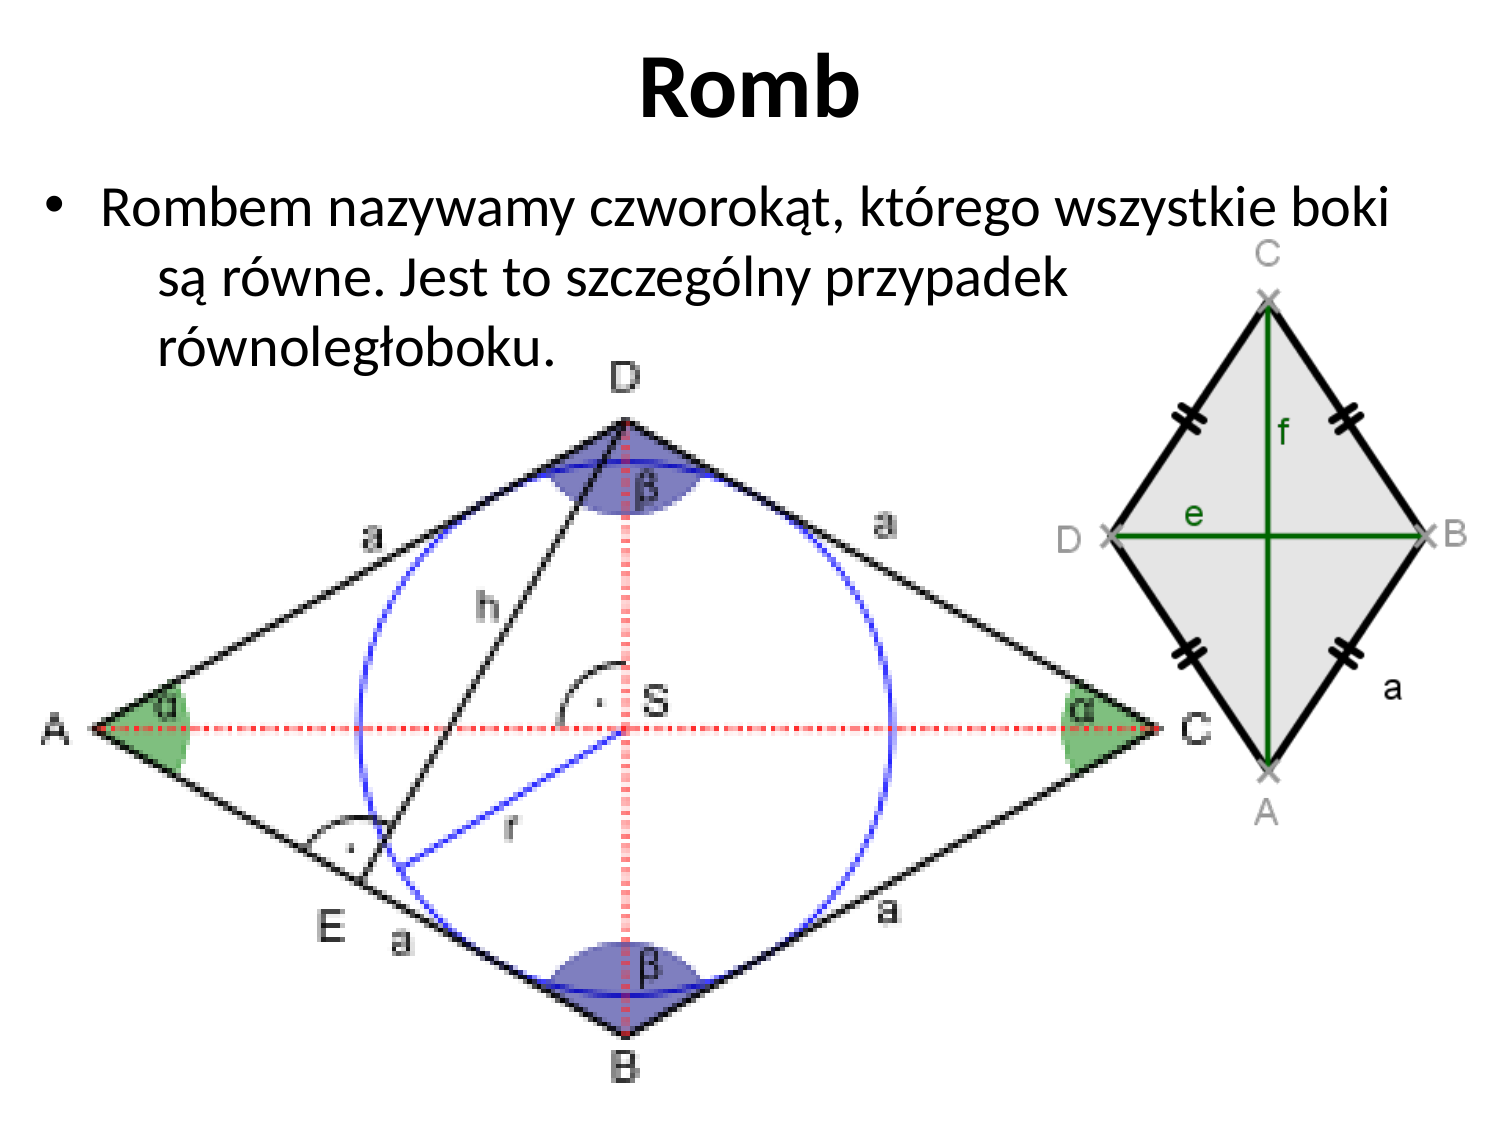

# Romb
Rombem nazywamy czworokąt, którego wszystkie boki są równe. Jest to szczególny przypadek równoległoboku.